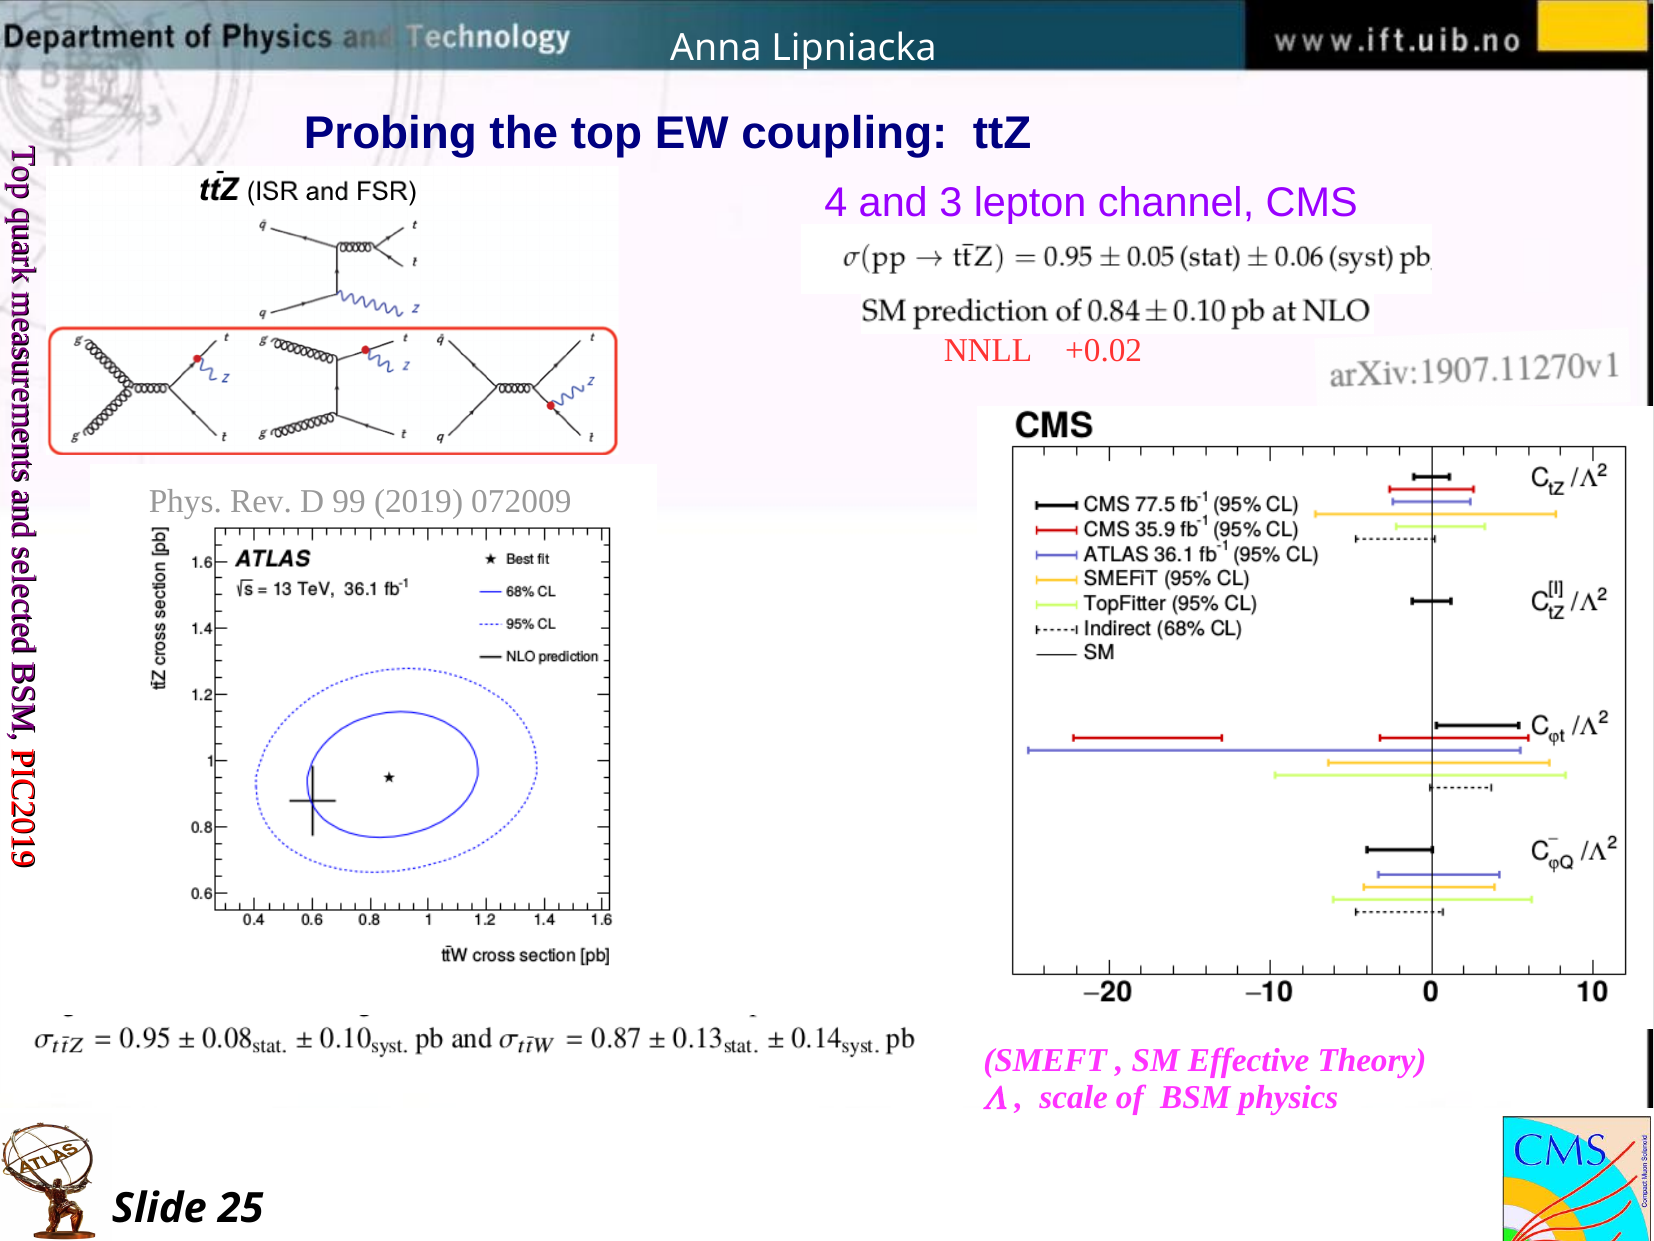

# Probing the top EW coupling: ttZ
4 and 3 lepton channel, CMS
NNLL +0.02
Phys. Rev. D 99 (2019) 072009
(SMEFT , SM Effective Theory)
L , scale of BSM physics
Slide 25